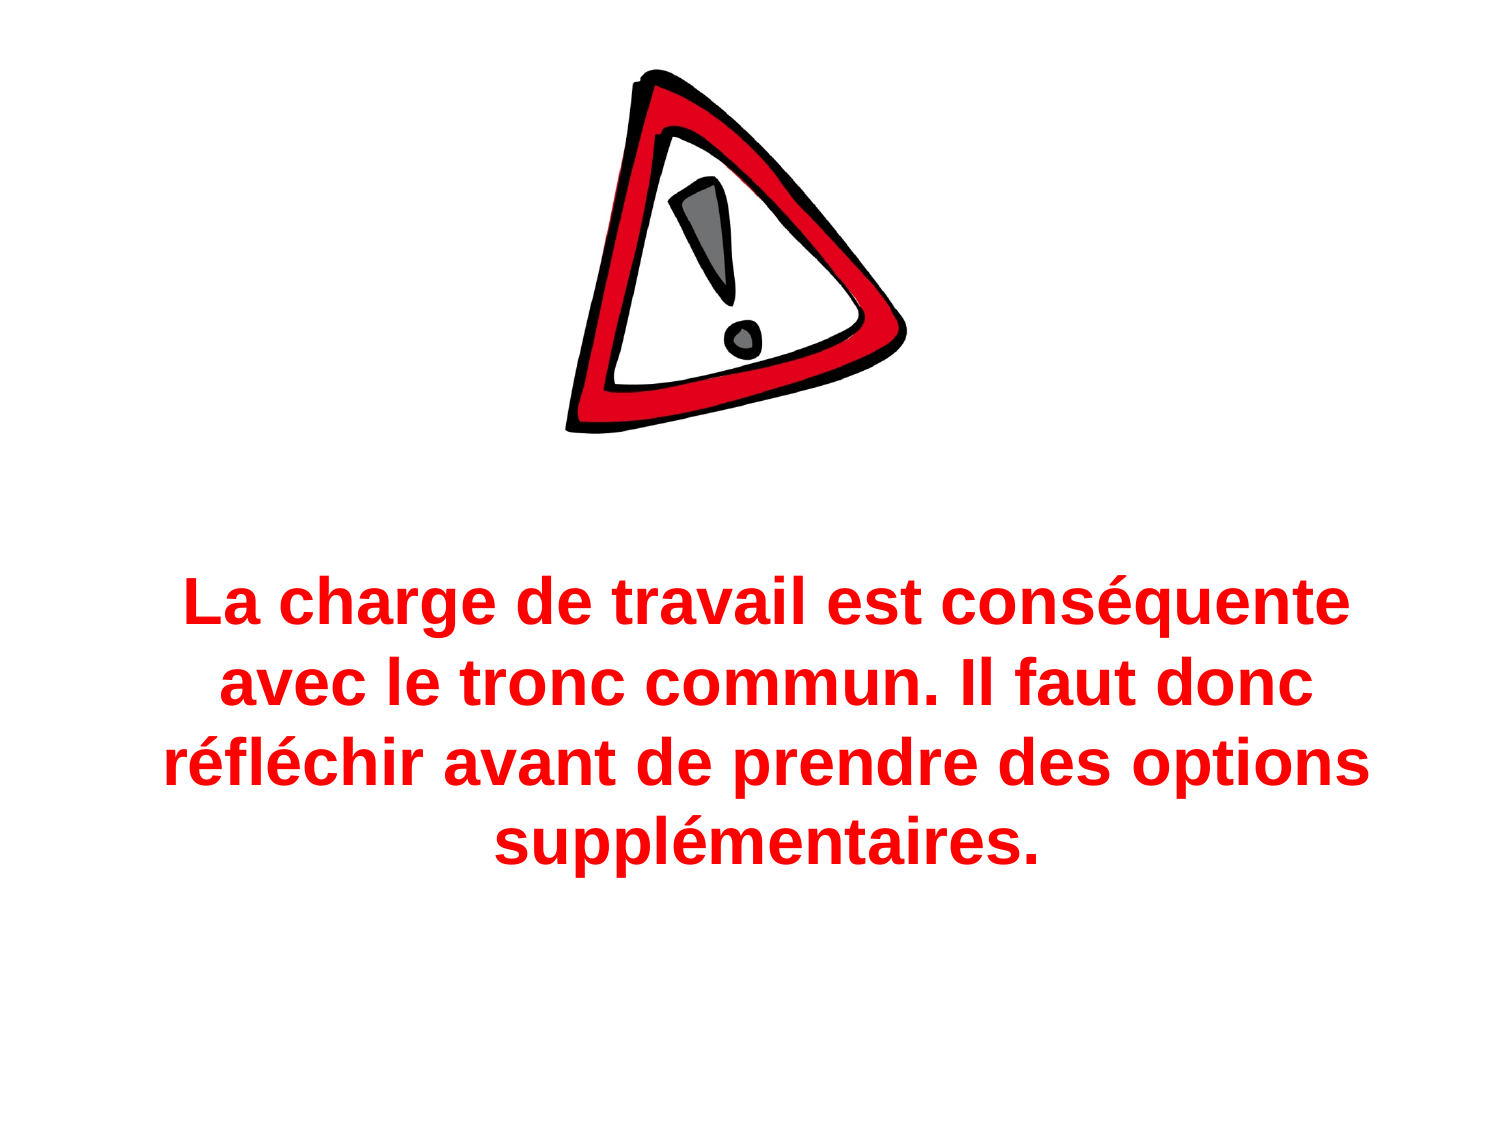

La charge de travail est conséquente avec le tronc commun. Il faut donc réfléchir avant de prendre des options supplémentaires.